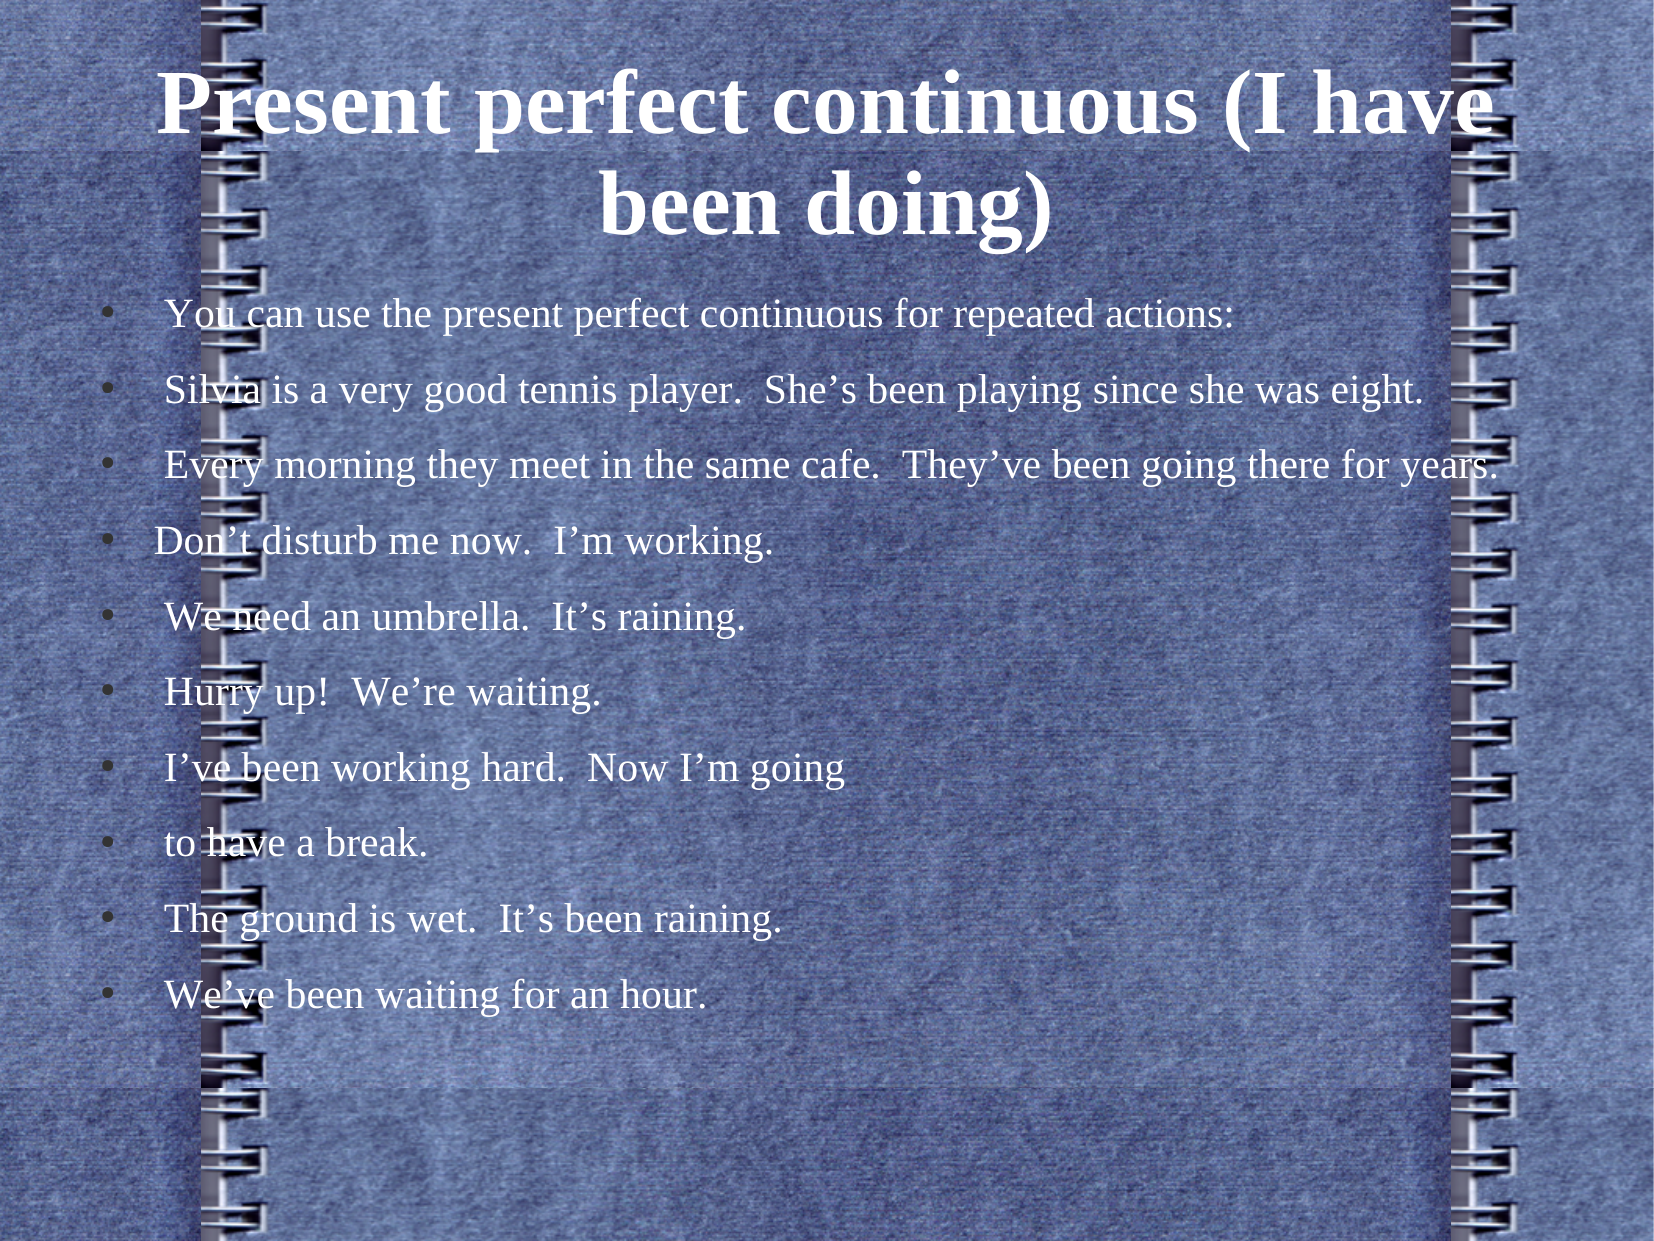

# Present perfect continuous (I have been doing)
 You can use the present perfect continuous for repeated actions:
 Silvia is a very good tennis player. She’s been playing since she was eight.
 Every morning they meet in the same cafe. They’ve been going there for years.
Don’t disturb me now. I’m working.
 We need an umbrella. It’s raining.
 Hurry up! We’re waiting.
 I’ve been working hard. Now I’m going
 to have a break.
 The ground is wet. It’s been raining.
 We’ve been waiting for an hour.